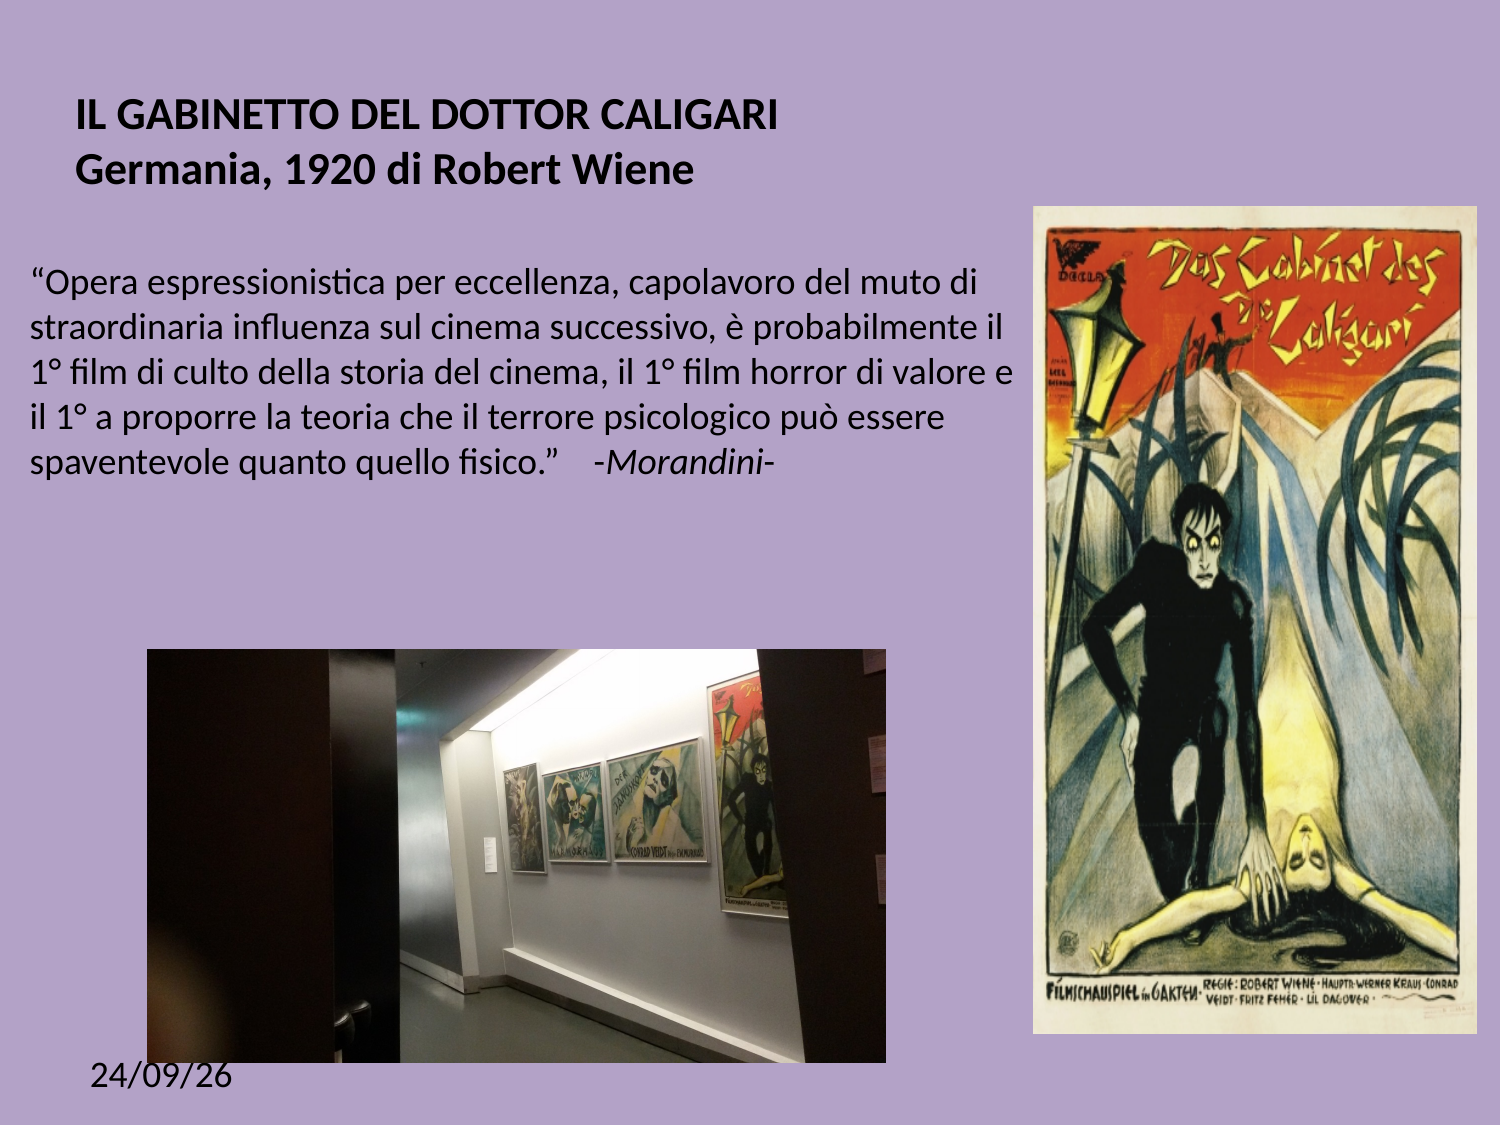

# IL GABINETTO DEL DOTTOR CALIGARI Germania, 1920 di Robert Wiene
“Opera espressionistica per eccellenza, capolavoro del muto di straordinaria influenza sul cinema successivo, è probabilmente il 1° film di culto della storia del cinema, il 1° film horror di valore e il 1° a proporre la teoria che il terrore psicologico può essere spaventevole quanto quello fisico.” -Morandini-